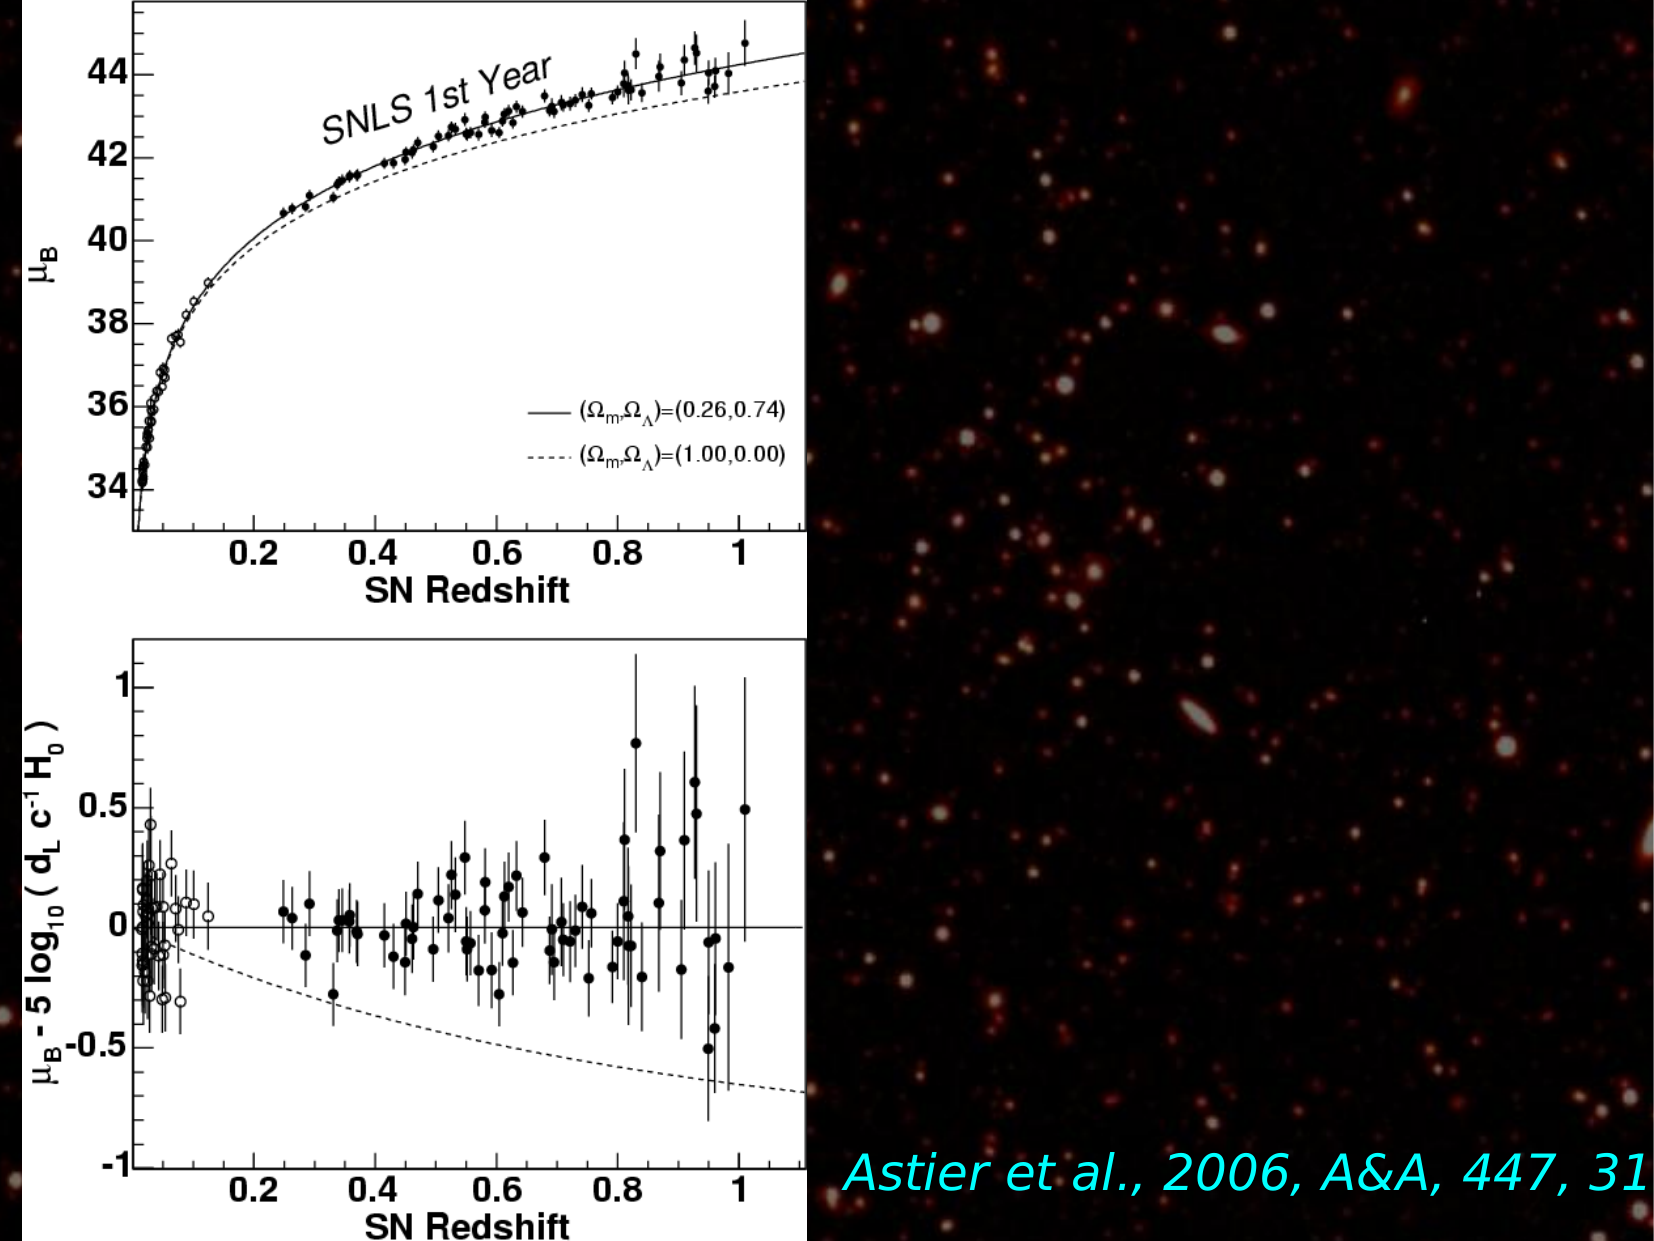

Astier et al., 2006, A&A, 447, 31